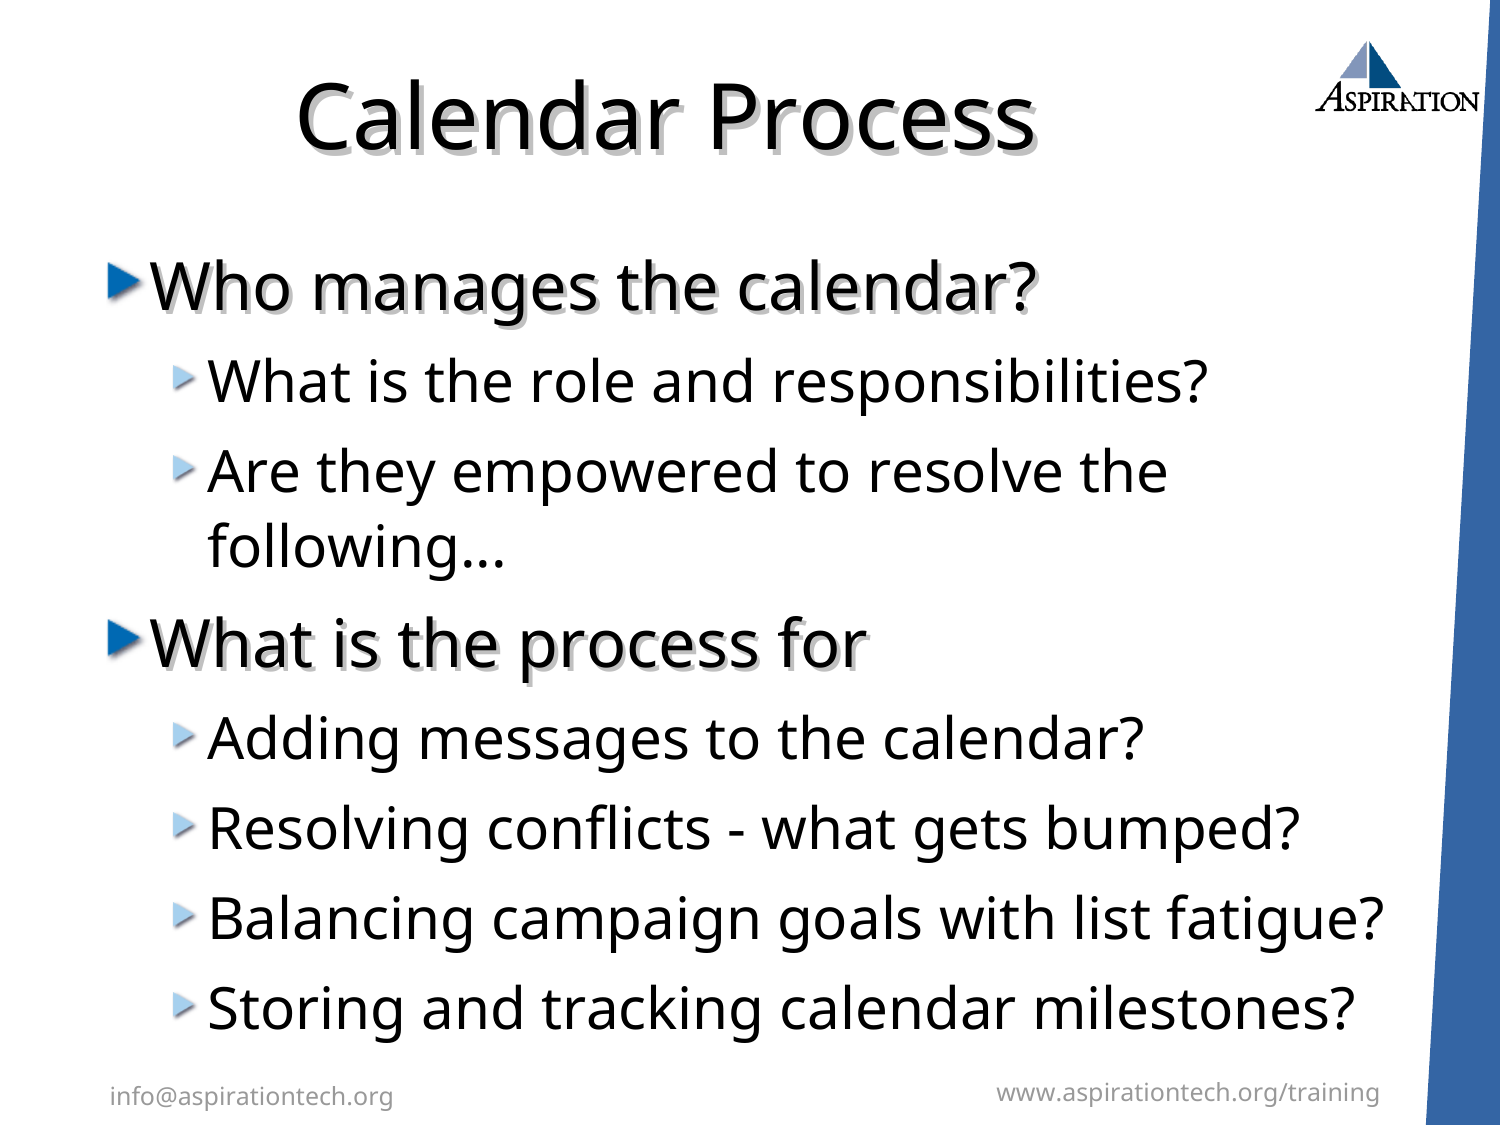

# Calendar Process
Who manages the calendar?
What is the role and responsibilities?
Are they empowered to resolve the following...
What is the process for
Adding messages to the calendar?
Resolving conflicts - what gets bumped?
Balancing campaign goals with list fatigue?
Storing and tracking calendar milestones?